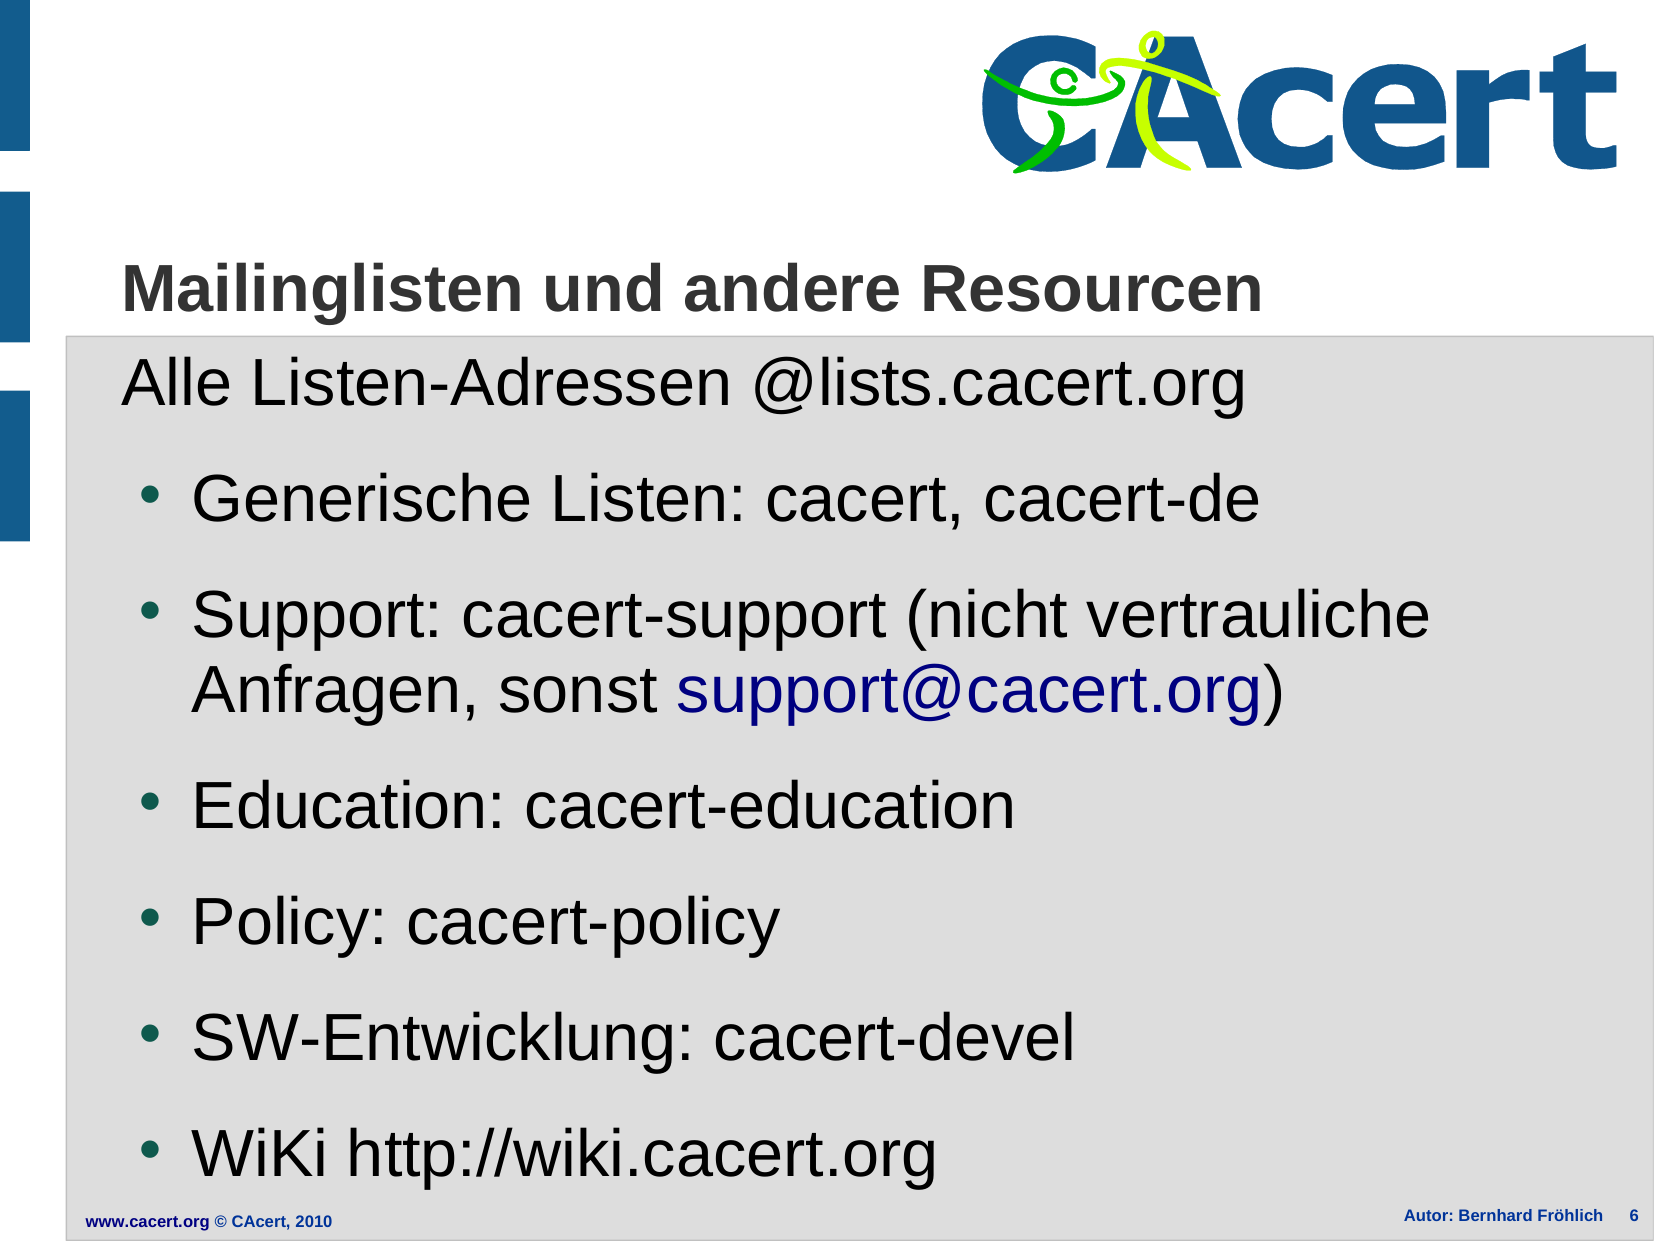

# Mailinglisten und andere Resourcen
Alle Listen-Adressen @lists.cacert.org
Generische Listen: cacert, cacert-de
Support: cacert-support (nicht vertrauliche Anfragen, sonst support@cacert.org)
Education: cacert-education
Policy: cacert-policy
SW-Entwicklung: cacert-devel
WiKi http://wiki.cacert.org